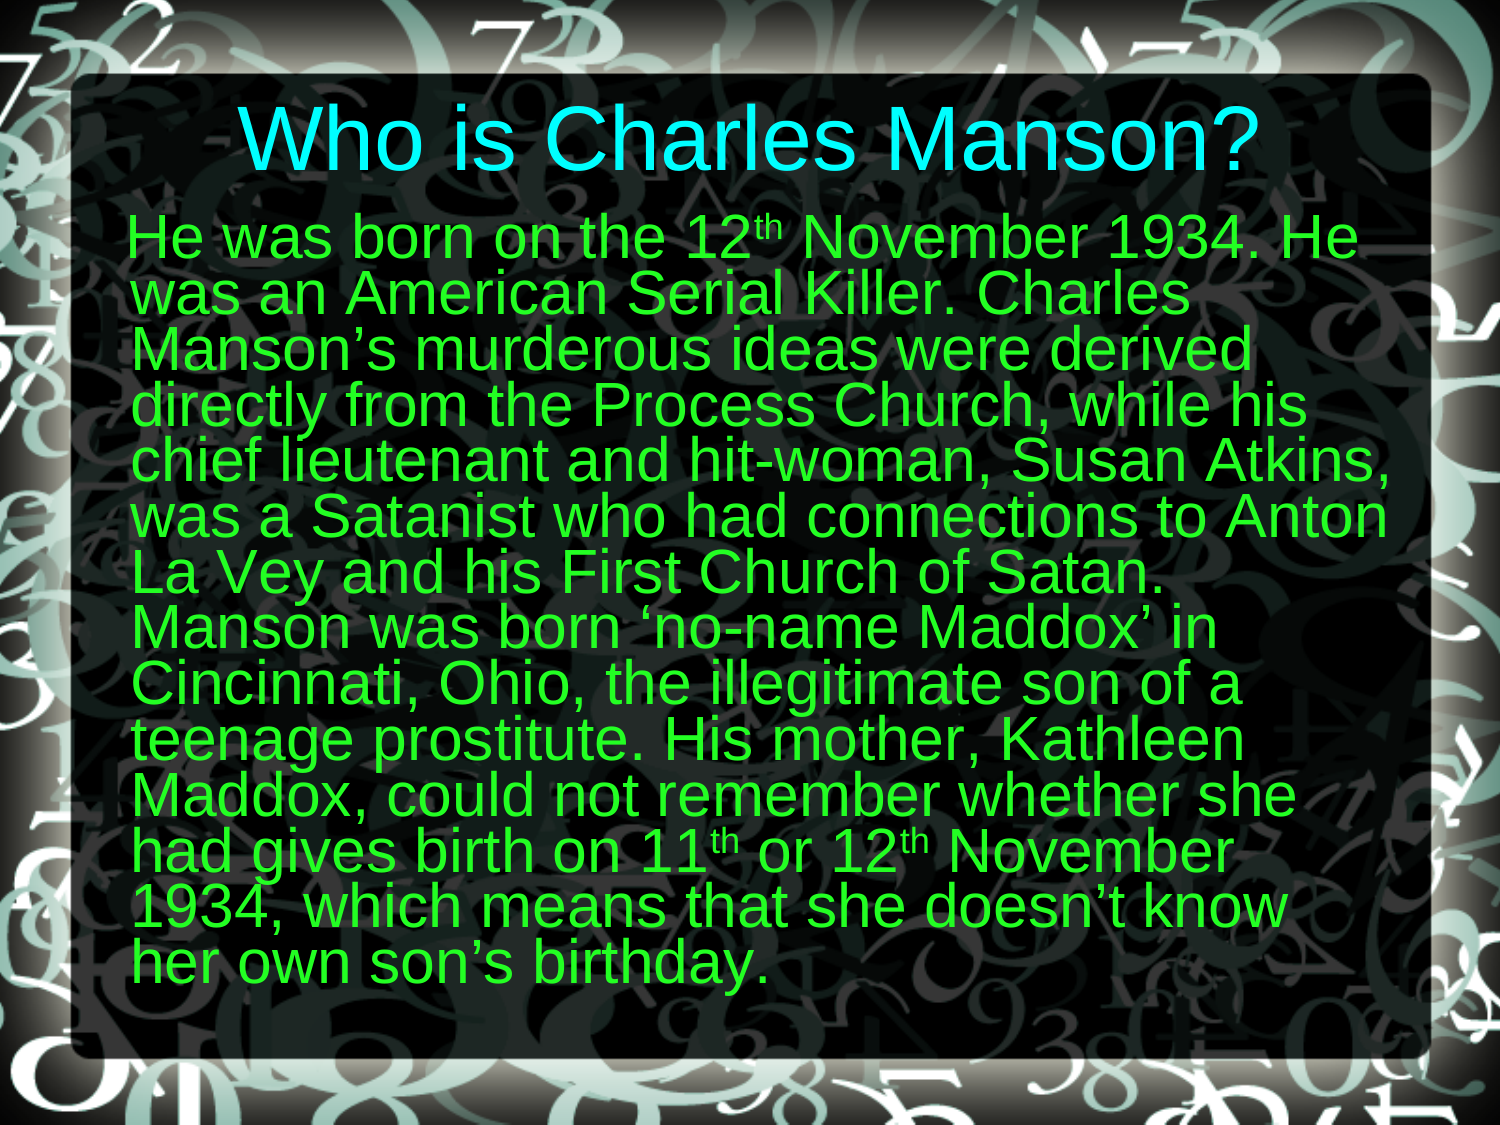

# Who is Charles Manson?
 He was born on the 12th November 1934. He was an American Serial Killer. Charles Manson’s murderous ideas were derived directly from the Process Church, while his chief lieutenant and hit-woman, Susan Atkins, was a Satanist who had connections to Anton La Vey and his First Church of Satan. Manson was born ‘no-name Maddox’ in Cincinnati, Ohio, the illegitimate son of a teenage prostitute. His mother, Kathleen Maddox, could not remember whether she had gives birth on 11th or 12th November 1934, which means that she doesn’t know her own son’s birthday.